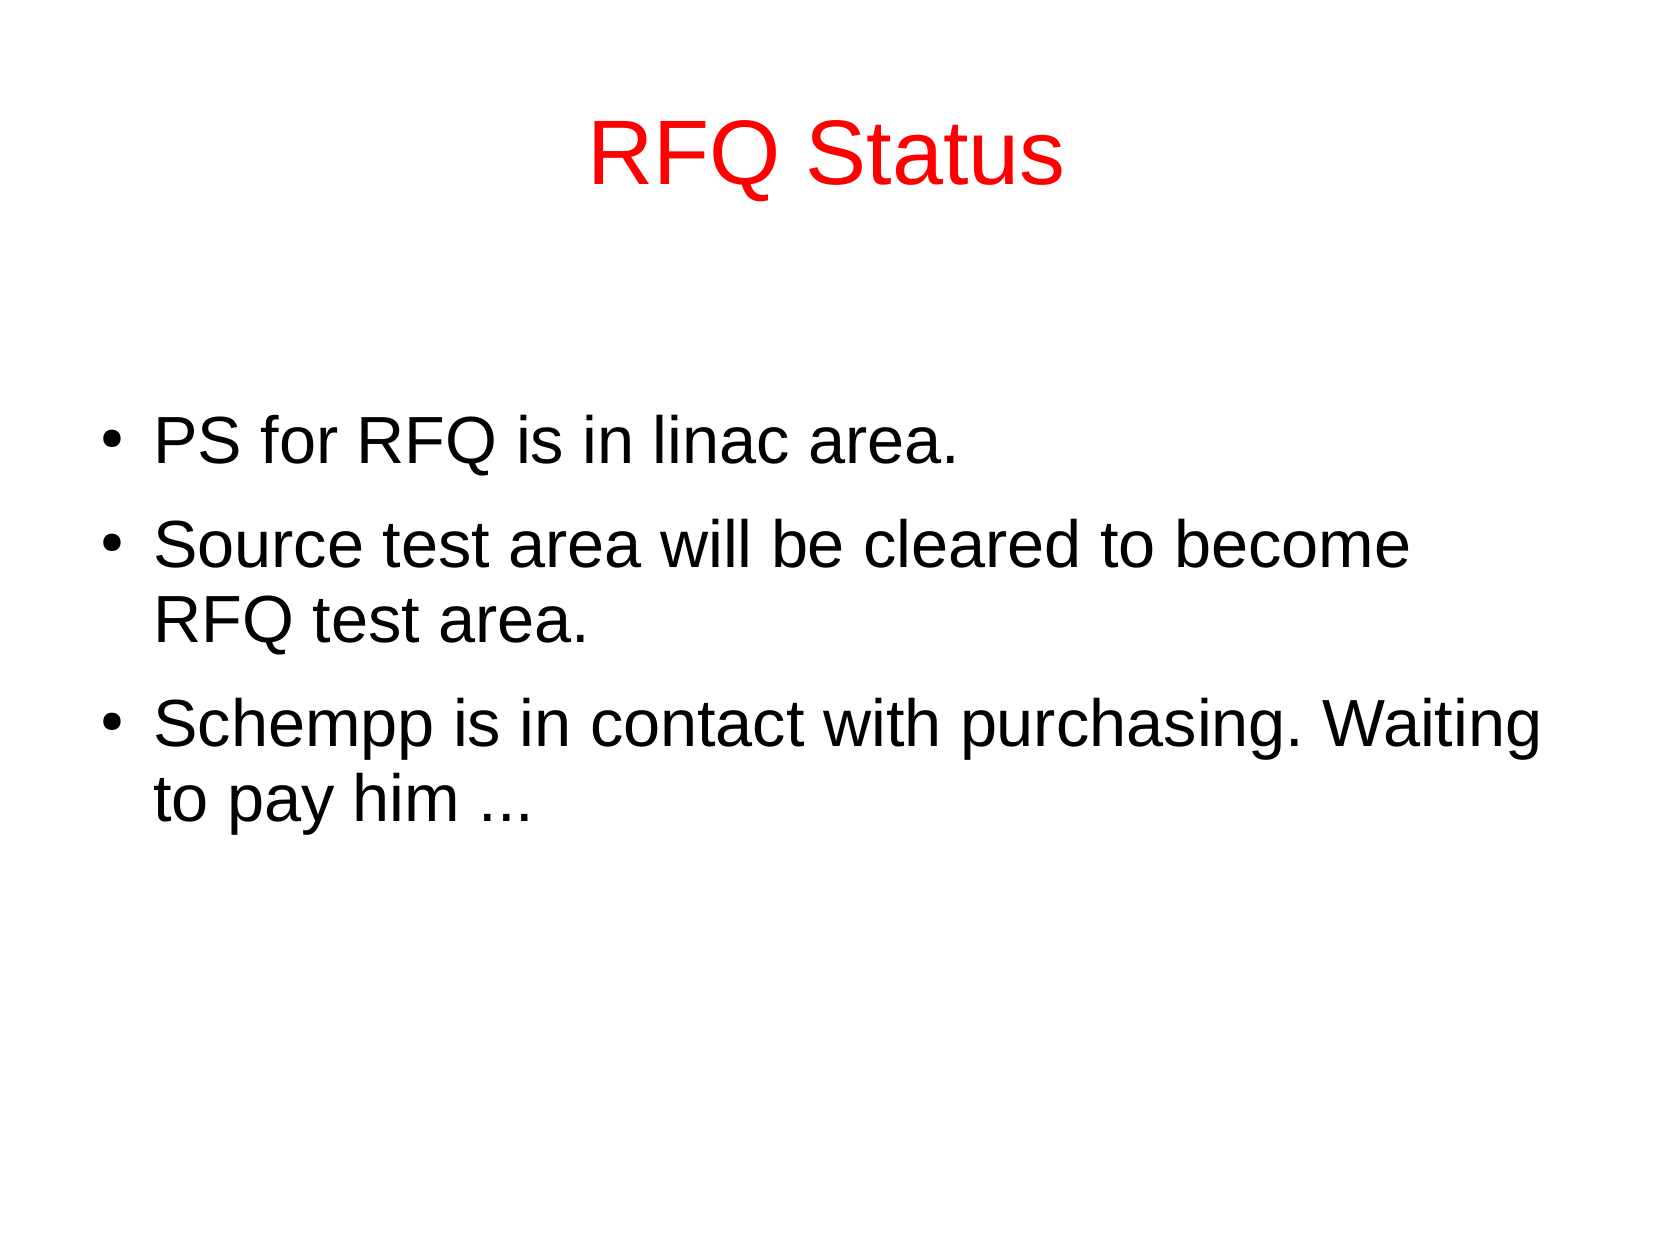

# RFQ Status
PS for RFQ is in linac area.
Source test area will be cleared to become RFQ test area.
Schempp is in contact with purchasing. Waiting to pay him ...